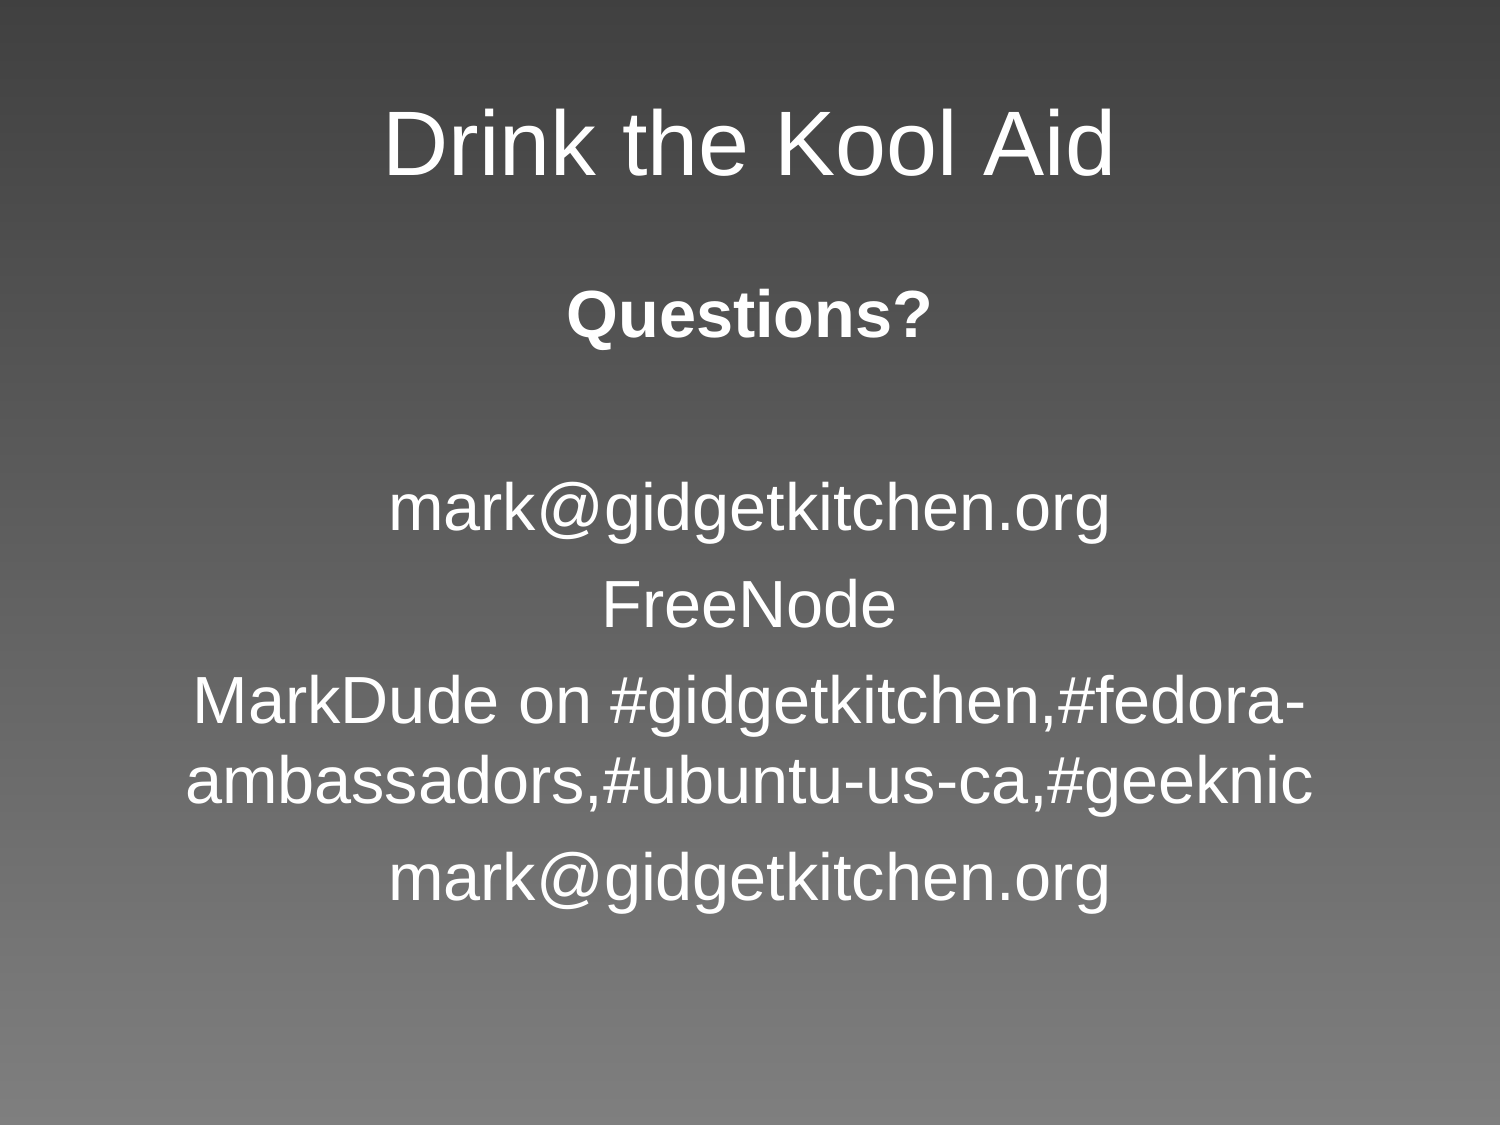

# Drink the Kool Aid
Questions?
mark@gidgetkitchen.org
FreeNode
MarkDude on #gidgetkitchen,#fedora-ambassadors,#ubuntu-us-ca,#geeknic
mark@gidgetkitchen.org